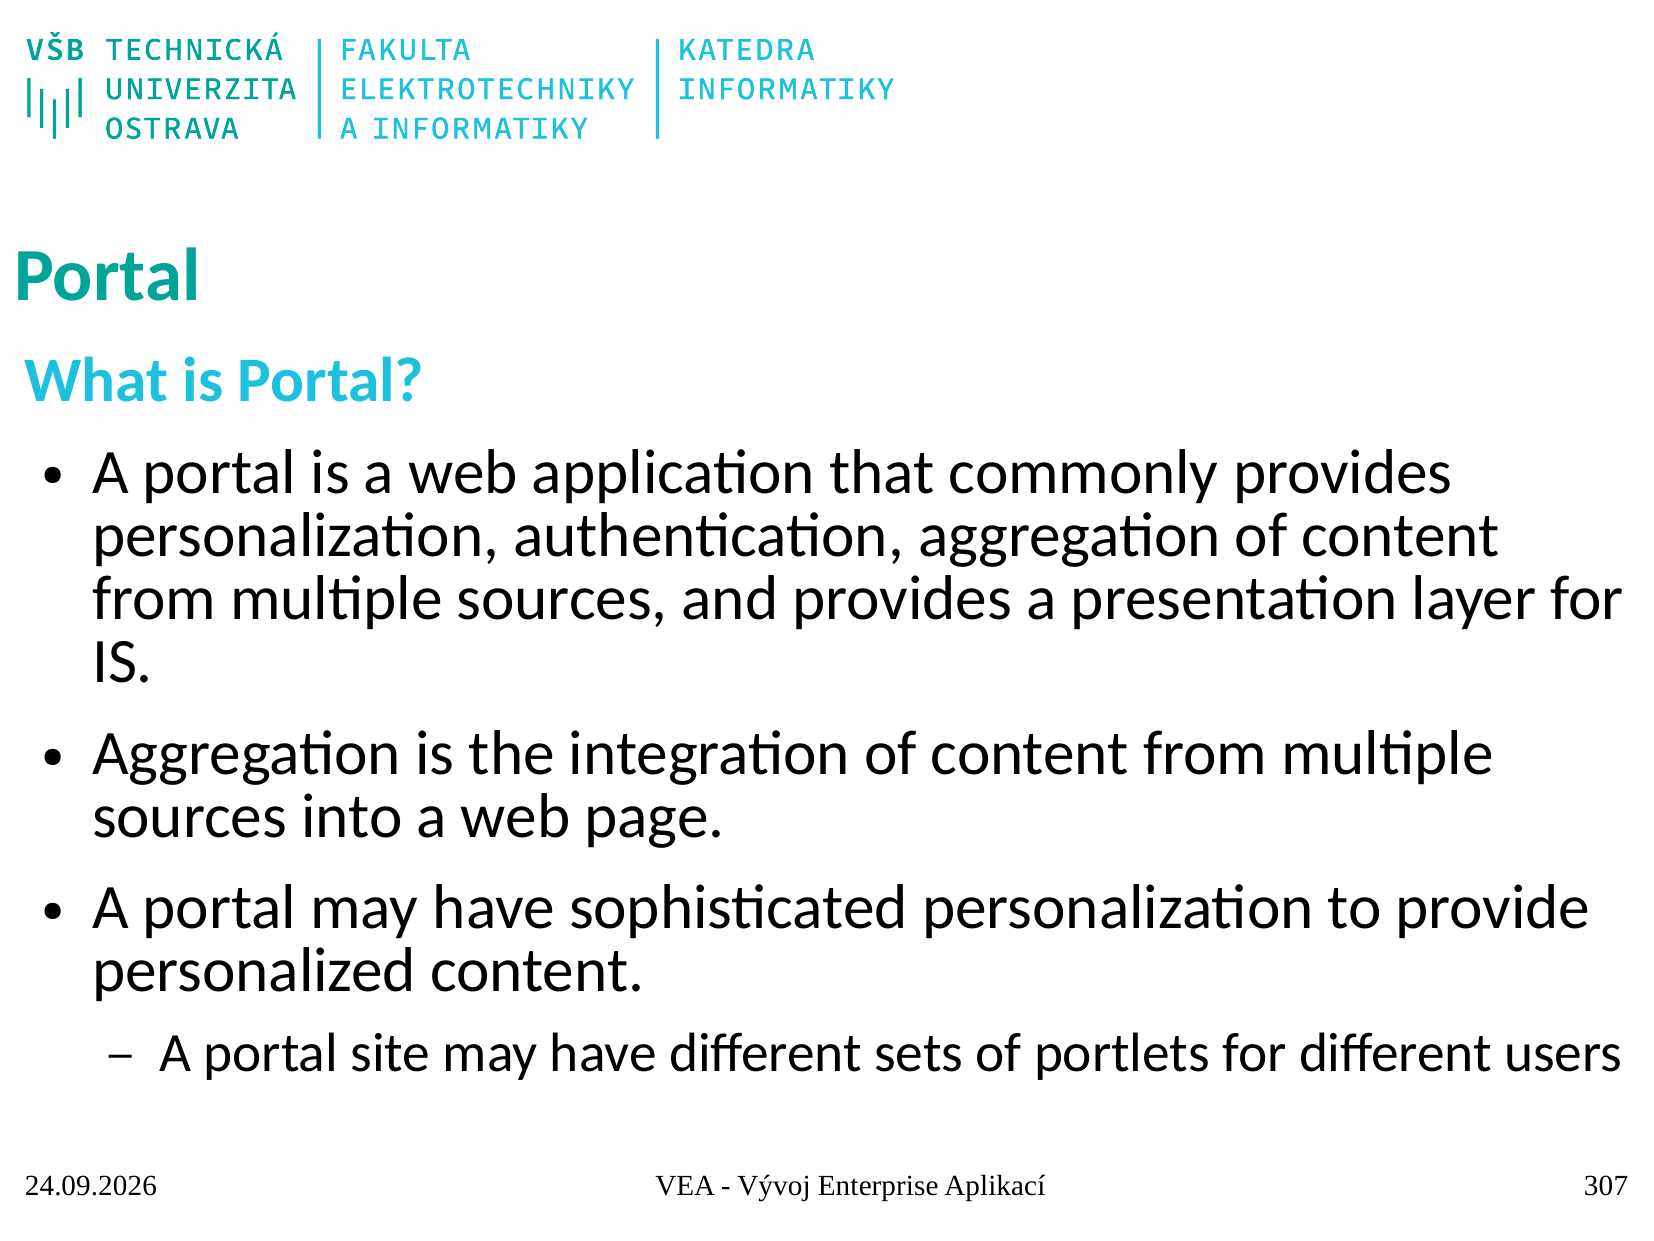

Portal
# What is Portal?
A portal is a web application that commonly provides personalization, authentication, aggregation of content from multiple sources, and provides a presentation layer for IS.
Aggregation is the integration of content from multiple sources into a web page.
A portal may have sophisticated personalization to provide personalized content.
A portal site may have different sets of portlets for different users
VEA - Vývoj Enterprise Aplikací
307